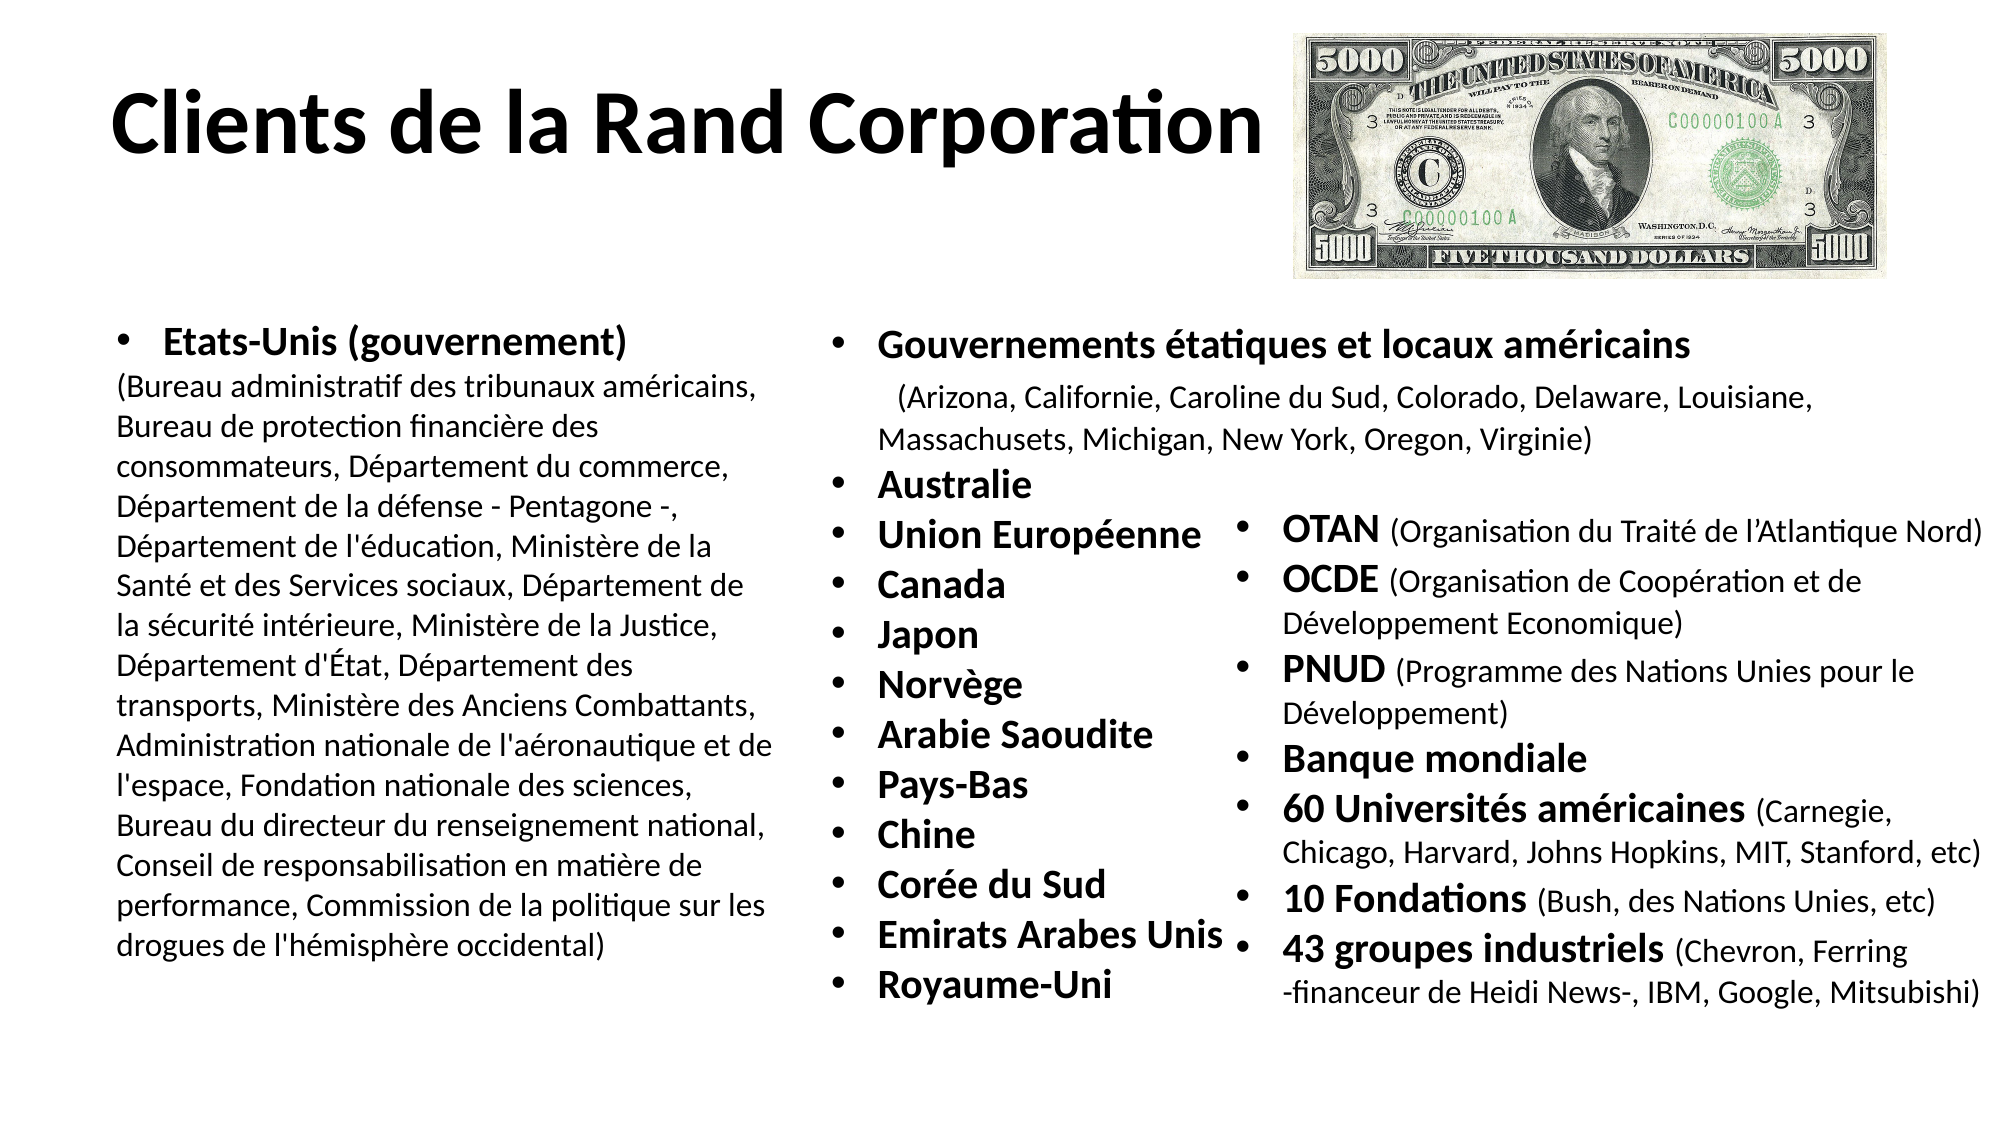

# Clients de la Rand Corporation
Etats-Unis (gouvernement)
(Bureau administratif des tribunaux américains, Bureau de protection financière des consommateurs, Département du commerce, Département de la défense - Pentagone -, Département de l'éducation, Ministère de la Santé et des Services sociaux, Département de la sécurité intérieure, Ministère de la Justice, Département d'État, Département des transports, Ministère des Anciens Combattants, Administration nationale de l'aéronautique et de l'espace, Fondation nationale des sciences, Bureau du directeur du renseignement national, Conseil de responsabilisation en matière de performance, Commission de la politique sur les drogues de l'hémisphère occidental)
13,7%
Gouvernements étatiques et locaux américains (Arizona, Californie, Caroline du Sud, Colorado, Delaware, Louisiane, Massachusets, Michigan, New York, Oregon, Virginie)
Australie
Union Européenne
Canada
Japon
Norvège
Arabie Saoudite
Pays-Bas
Chine
Corée du Sud
Emirats Arabes Unis
Royaume-Uni
19,4%
OTAN (Organisation du Traité de l’Atlantique Nord)
OCDE (Organisation de Coopération et de Développement Economique)
PNUD (Programme des Nations Unies pour le Développement)
Banque mondiale
60 Universités américaines (Carnegie, Chicago, Harvard, Johns Hopkins, MIT, Stanford, etc)
10 Fondations (Bush, des Nations Unies, etc)
43 groupes industriels (Chevron, Ferring -financeur de Heidi News-, IBM, Google, Mitsubishi)
14%
10,5%